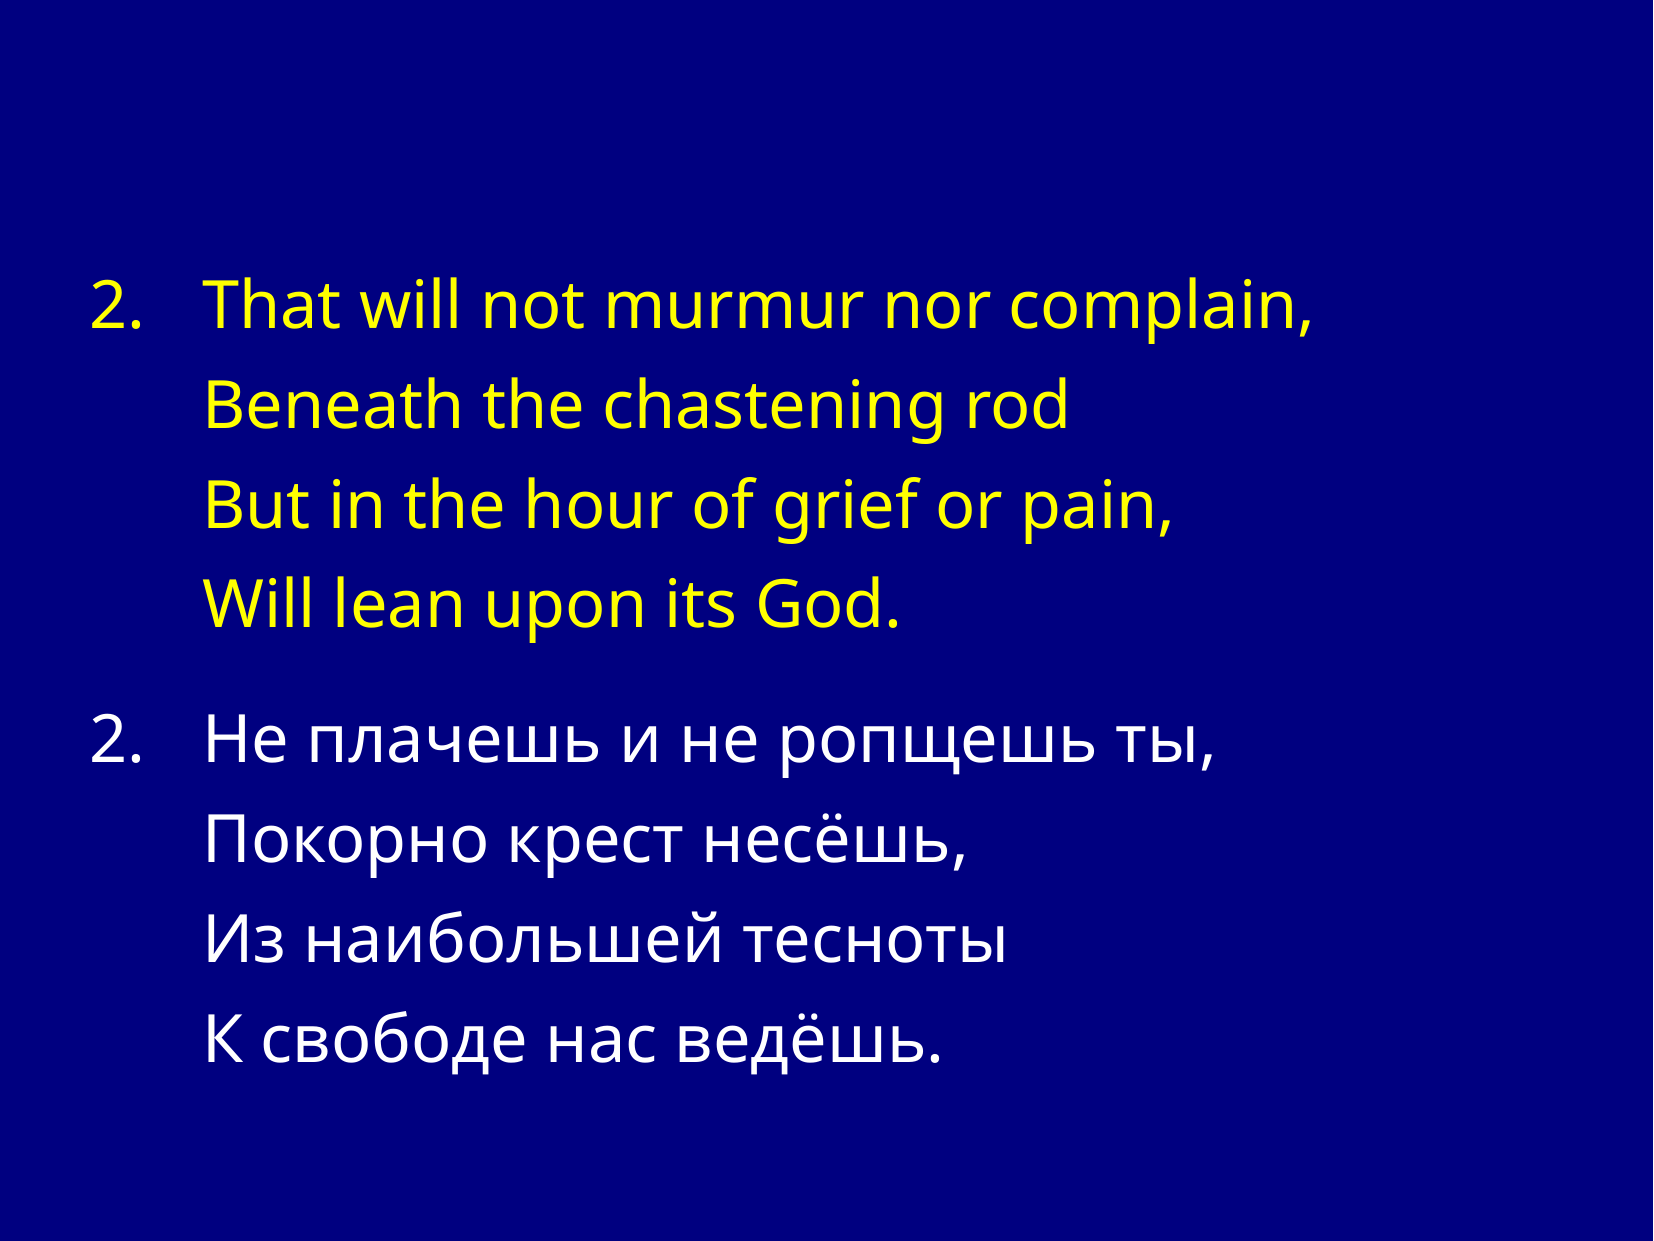

2.	That will not murmur nor complain,
	Beneath the chastening rod
	But in the hour of grief or pain,
	Will lean upon its God.
2.	Не плачешь и не ропщешь ты,
	Покорно крест несёшь,
	Из наибольшей тесноты
	К свободе нас ведёшь.